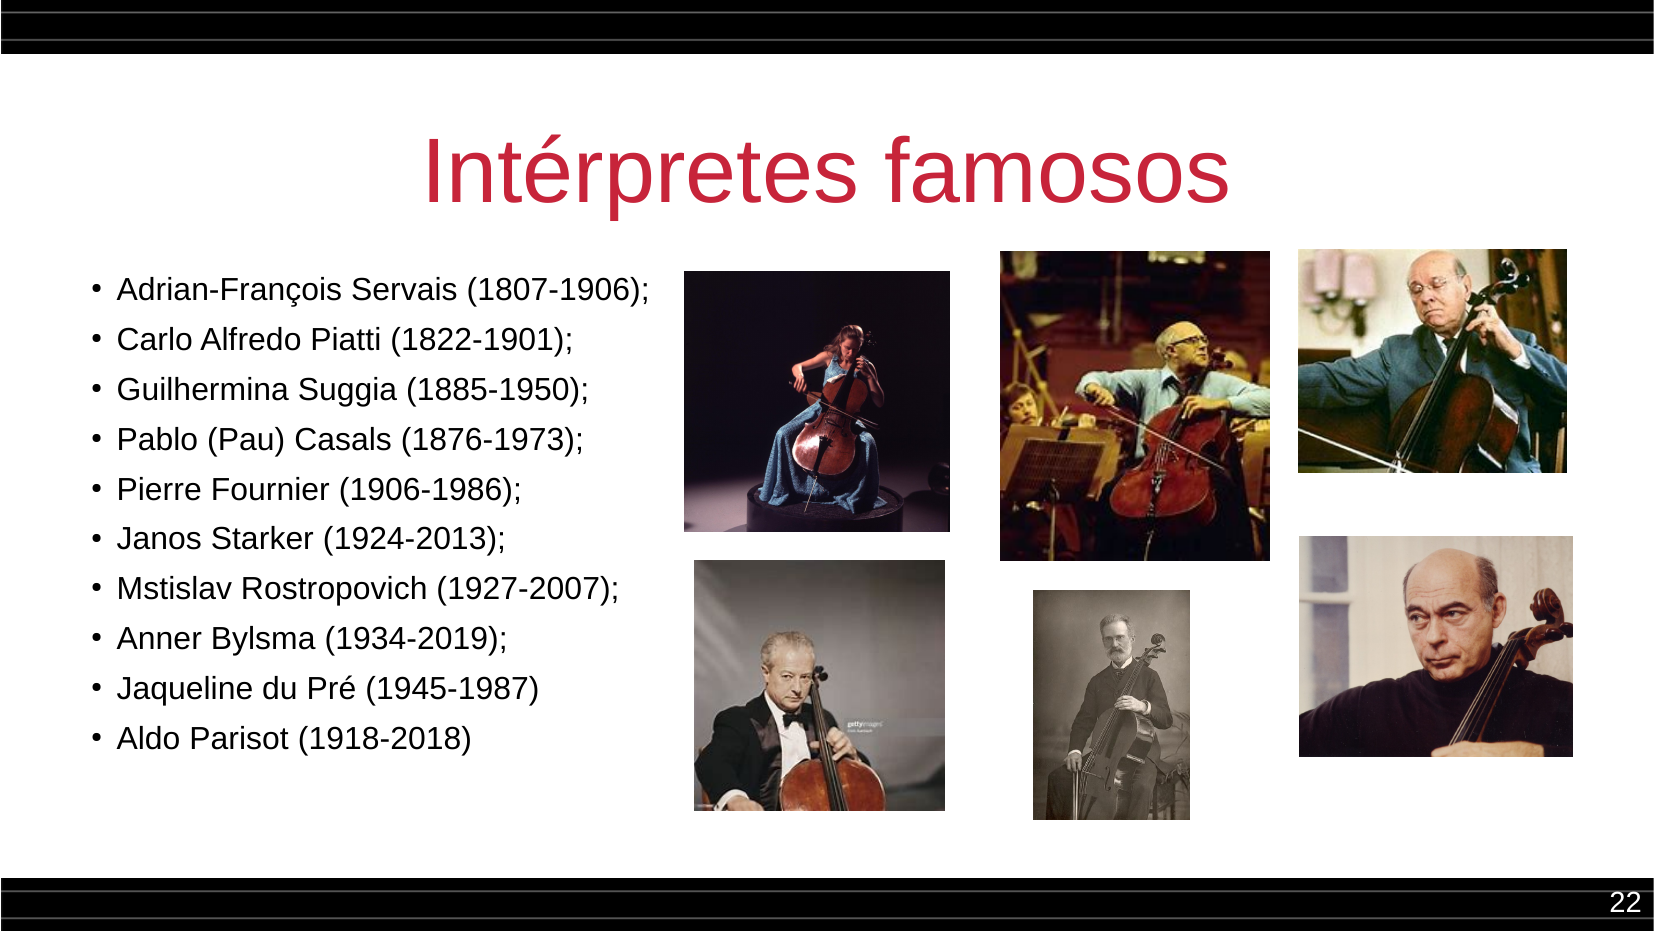

# Intérpretes famosos
Adrian-François Servais (1807-1906);
Carlo Alfredo Piatti (1822-1901);
Guilhermina Suggia (1885-1950);
Pablo (Pau) Casals (1876-1973);
Pierre Fournier (1906-1986);
Janos Starker (1924-2013);
Mstislav Rostropovich (1927-2007);
Anner Bylsma (1934-2019);
Jaqueline du Pré (1945-1987)
Aldo Parisot (1918-2018)